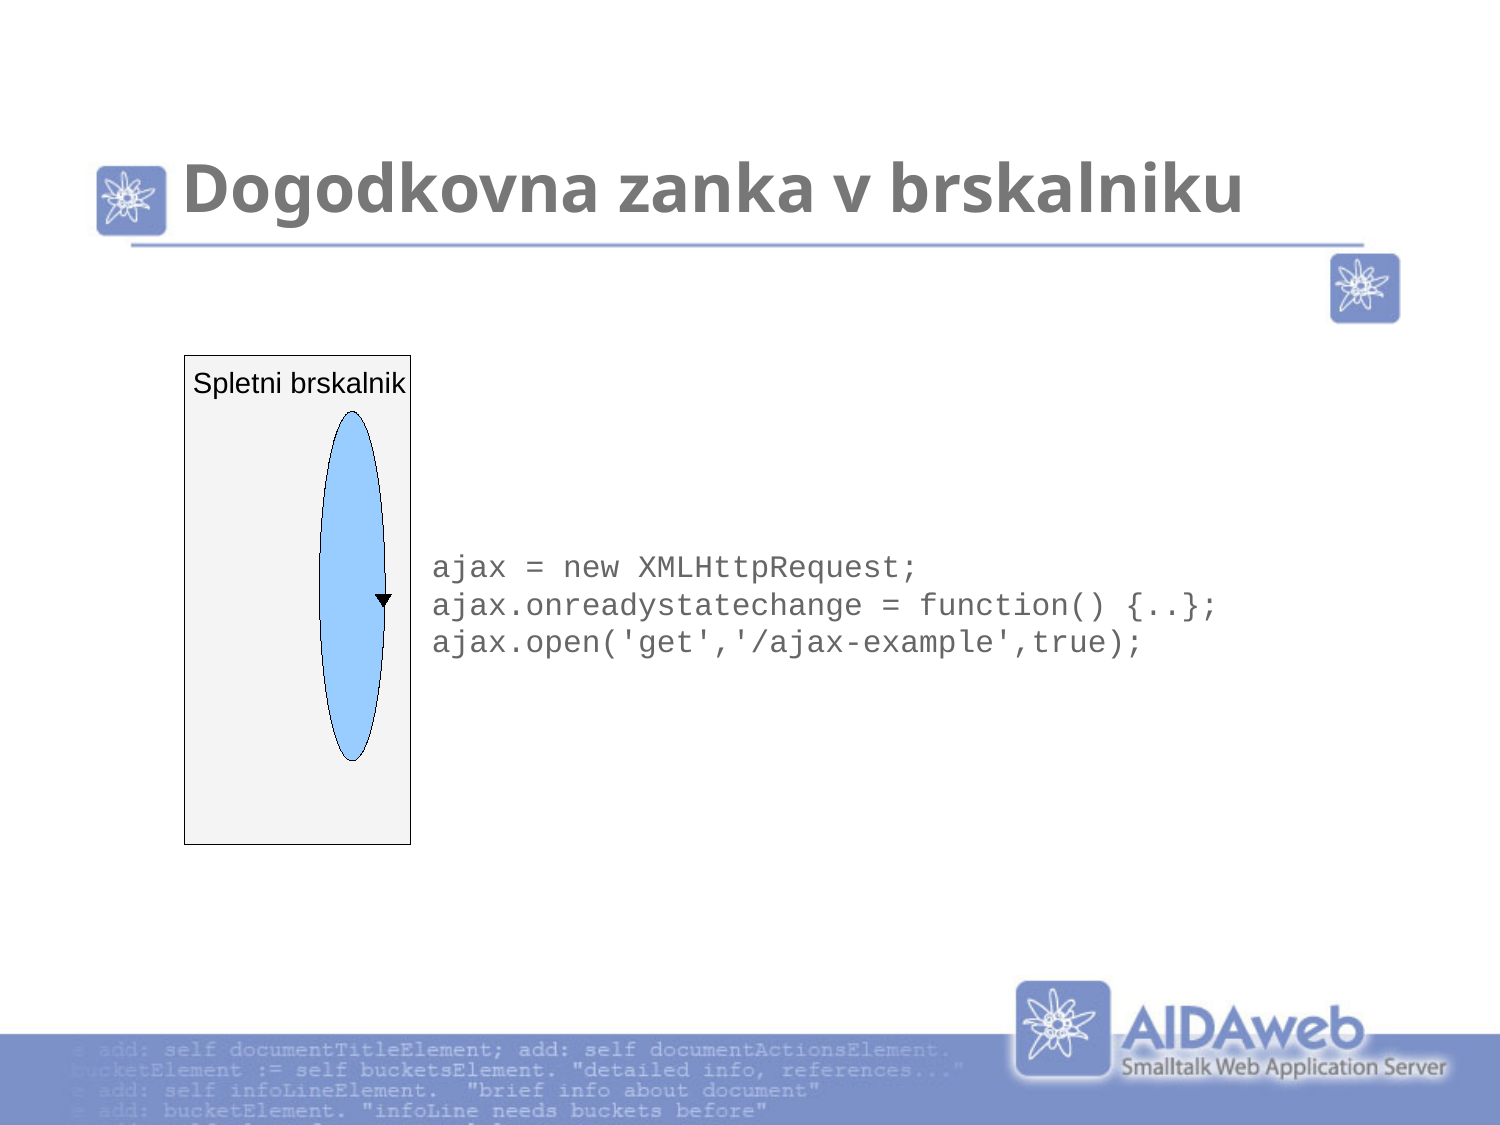

# Dogodkovna zanka v brskalniku
Spletni brskalnik
ajax = new XMLHttpRequest;
ajax.onreadystatechange = function() {..};
ajax.open('get','/ajax-example',true);